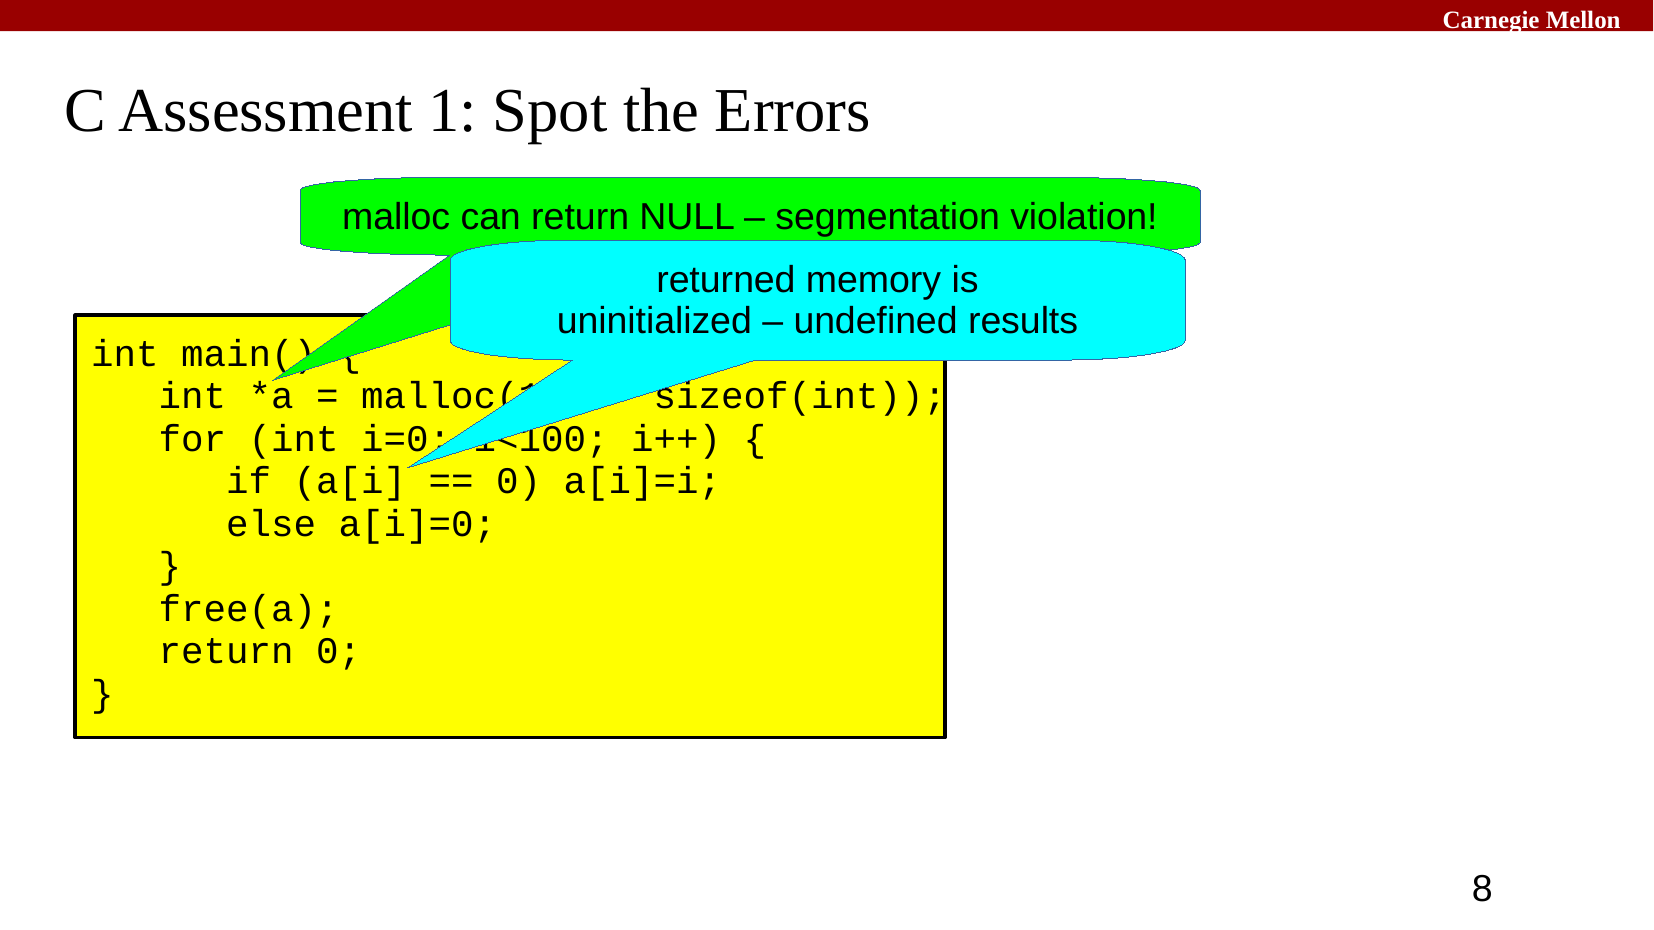

# C Assessment 1: Spot the Errors
malloc can return NULL – segmentation violation!
returned memory is
uninitialized – undefined results
int main() {
 int *a = malloc(100 * sizeof(int));
 for (int i=0; i<100; i++) {
 if (a[i] == 0) a[i]=i;
 else a[i]=0;
 }
 free(a);
 return 0;
}